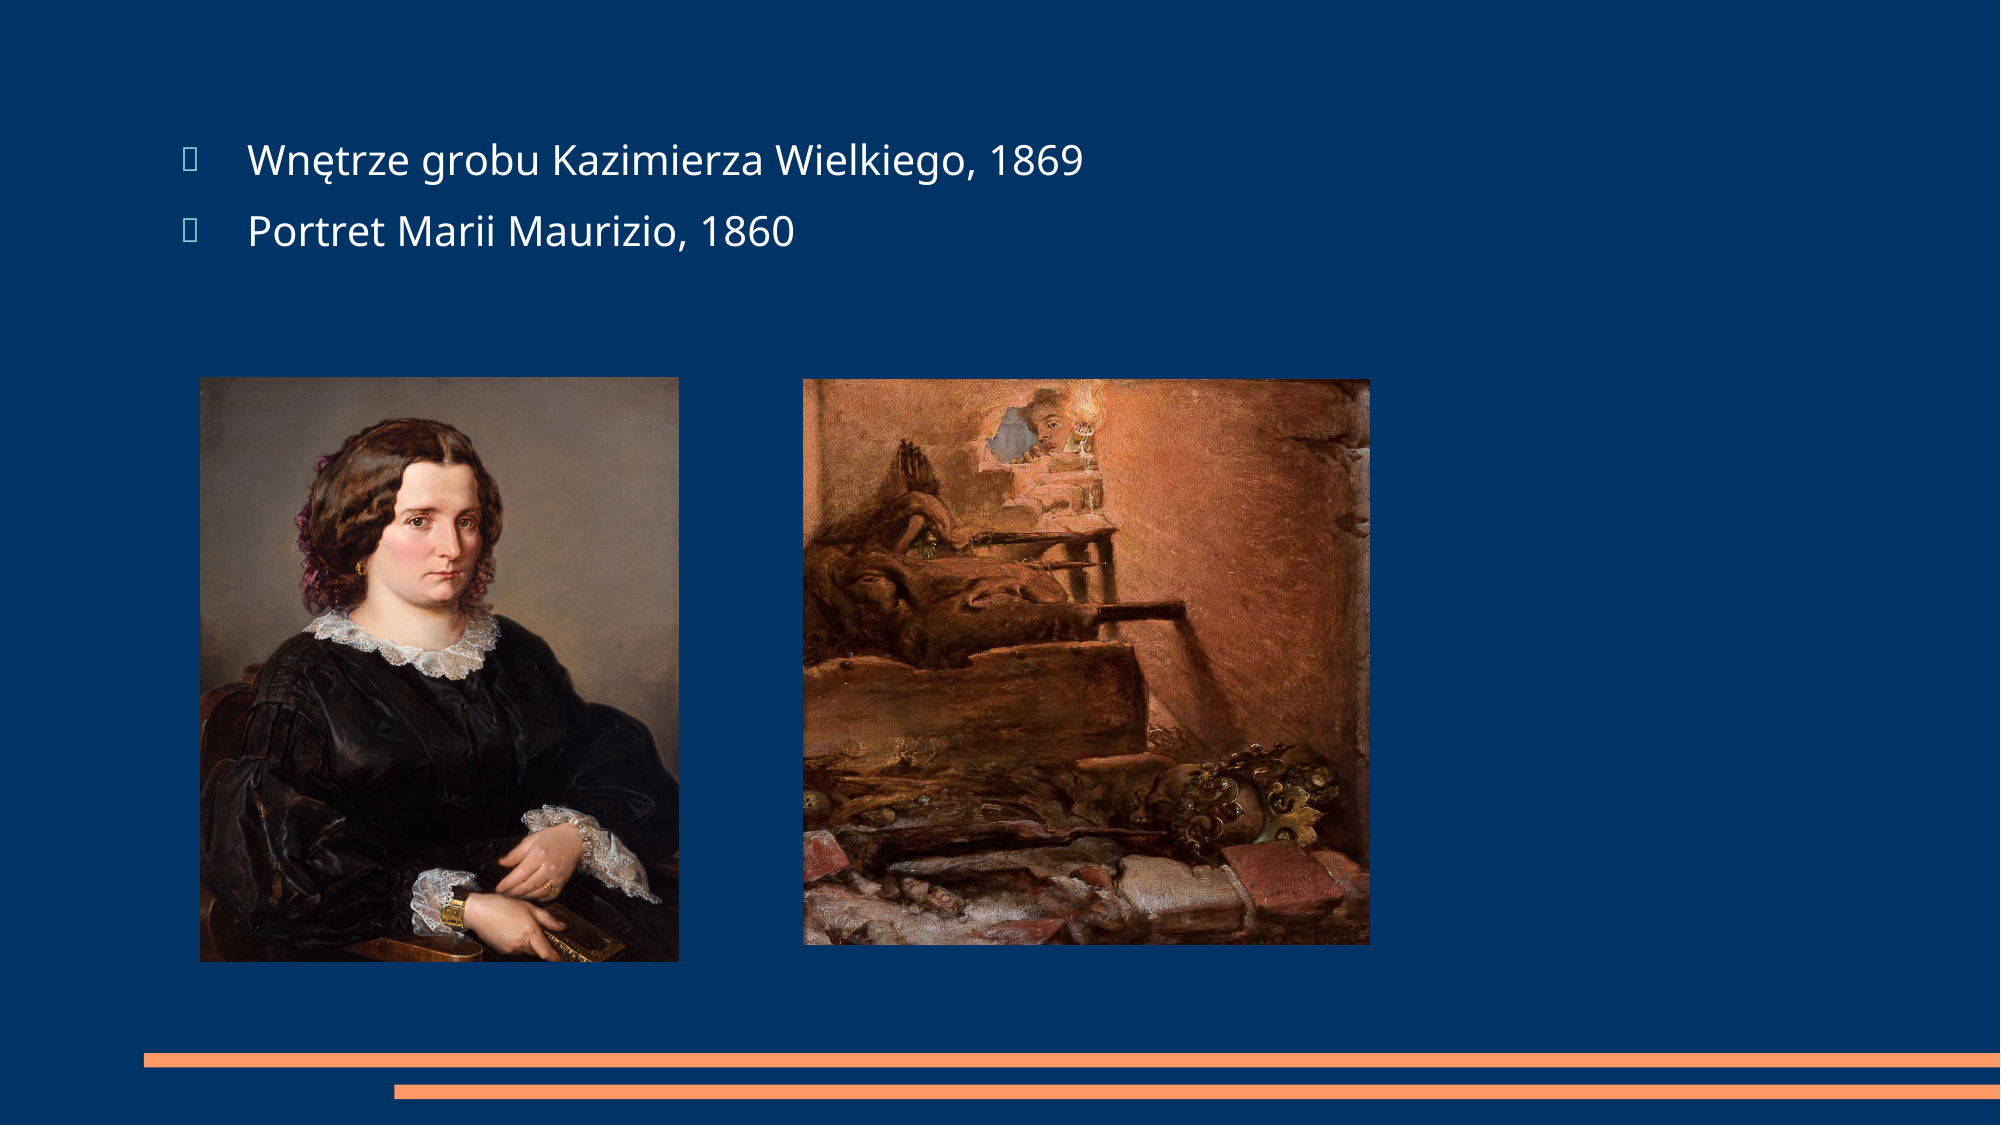

#
 Wnętrze grobu Kazimierza Wielkiego, 1869
 Portret Marii Maurizio, 1860